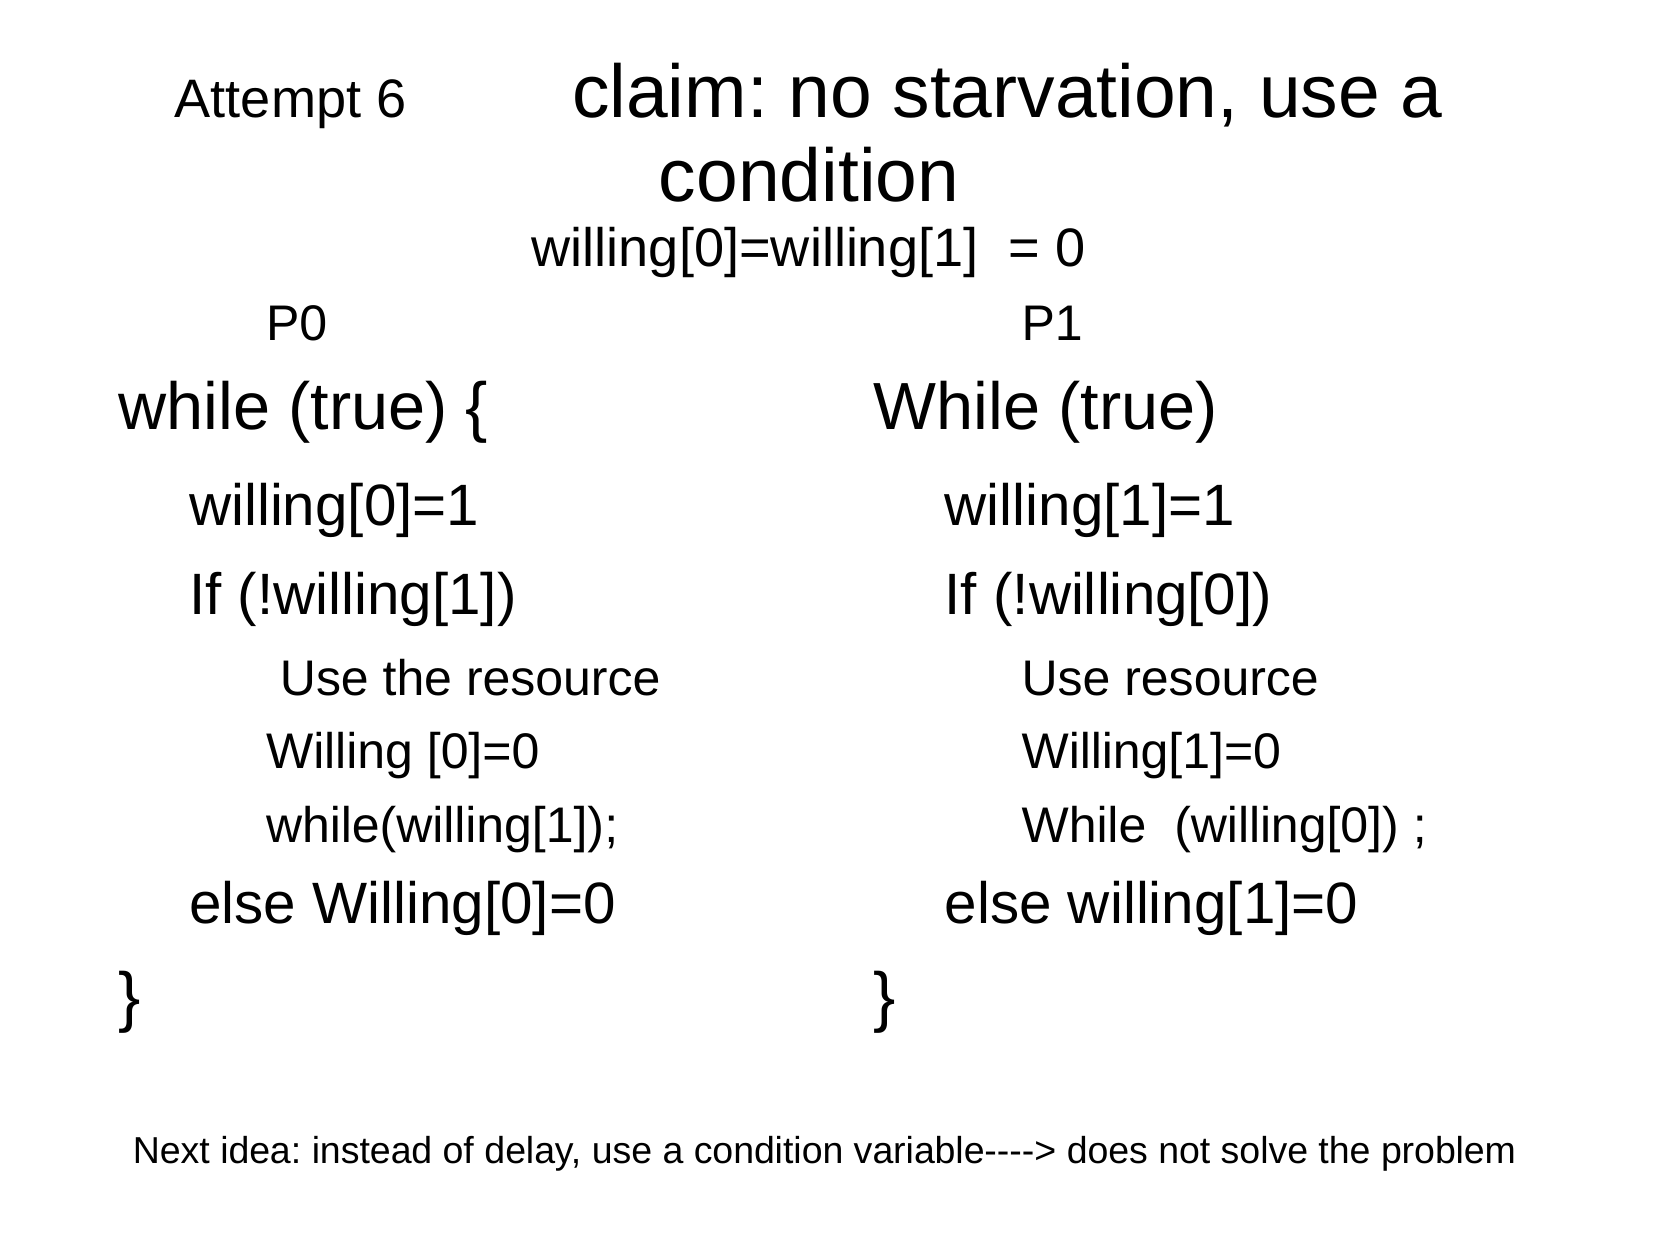

# Attempt 6 claim: no starvation, use a condition willing[0]=willing[1] = 0
P0
while (true) {
willing[0]=1
If (!willing[1])
 Use the resource
Willing [0]=0
while(willing[1]);
else Willing[0]=0
}
P1
While (true)
willing[1]=1
If (!willing[0])
Use resource
Willing[1]=0
While (willing[0]) ;
else willing[1]=0
}
Next idea: instead of delay, use a condition variable----> does not solve the problem